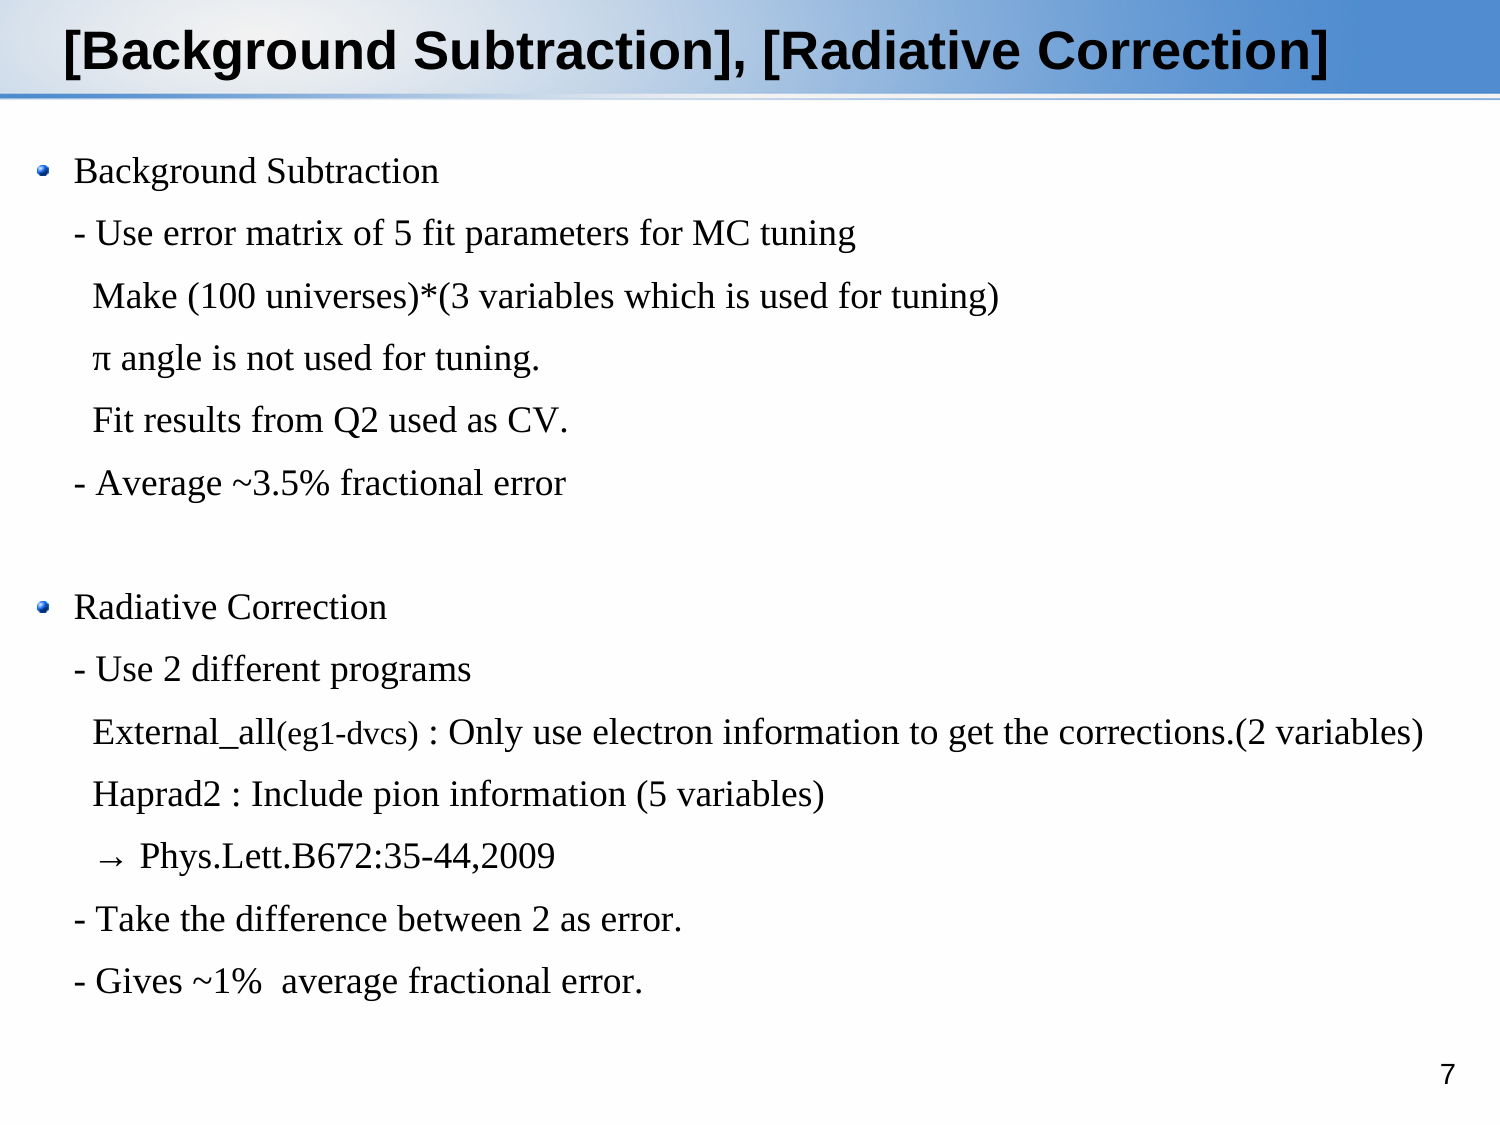

# [Background Subtraction], [Radiative Correction]
Background Subtraction
- Use error matrix of 5 fit parameters for MC tuning
 Make (100 universes)*(3 variables which is used for tuning)
 π angle is not used for tuning.
 Fit results from Q2 used as CV.
- Average ~3.5% fractional error
Radiative Correction
- Use 2 different programs
 External_all(eg1-dvcs) : Only use electron information to get the corrections.(2 variables)
 Haprad2 : Include pion information (5 variables)
 → Phys.Lett.B672:35-44,2009
- Take the difference between 2 as error.
- Gives ~1% average fractional error.